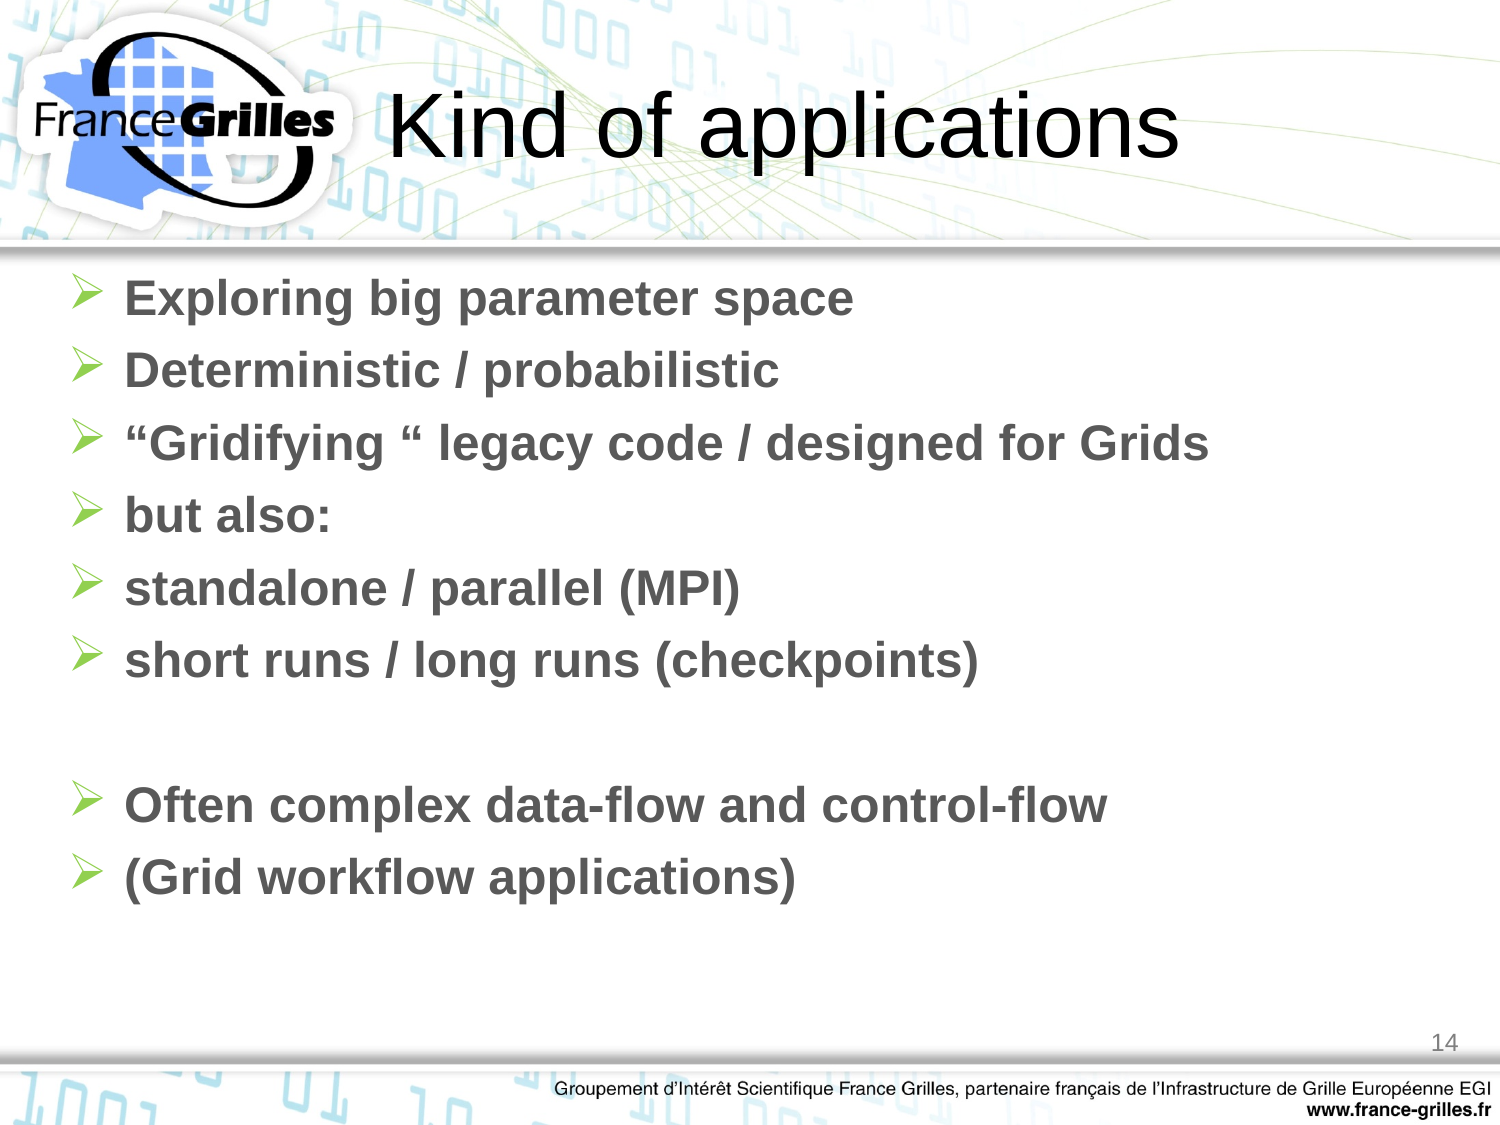

# Kind of applications
Exploring big parameter space
Deterministic / probabilistic
“Gridifying “ legacy code / designed for Grids
but also:
standalone / parallel (MPI)
short runs / long runs (checkpoints)
Often complex data-flow and control-flow
(Grid workflow applications)
14
Introduction aux grilles